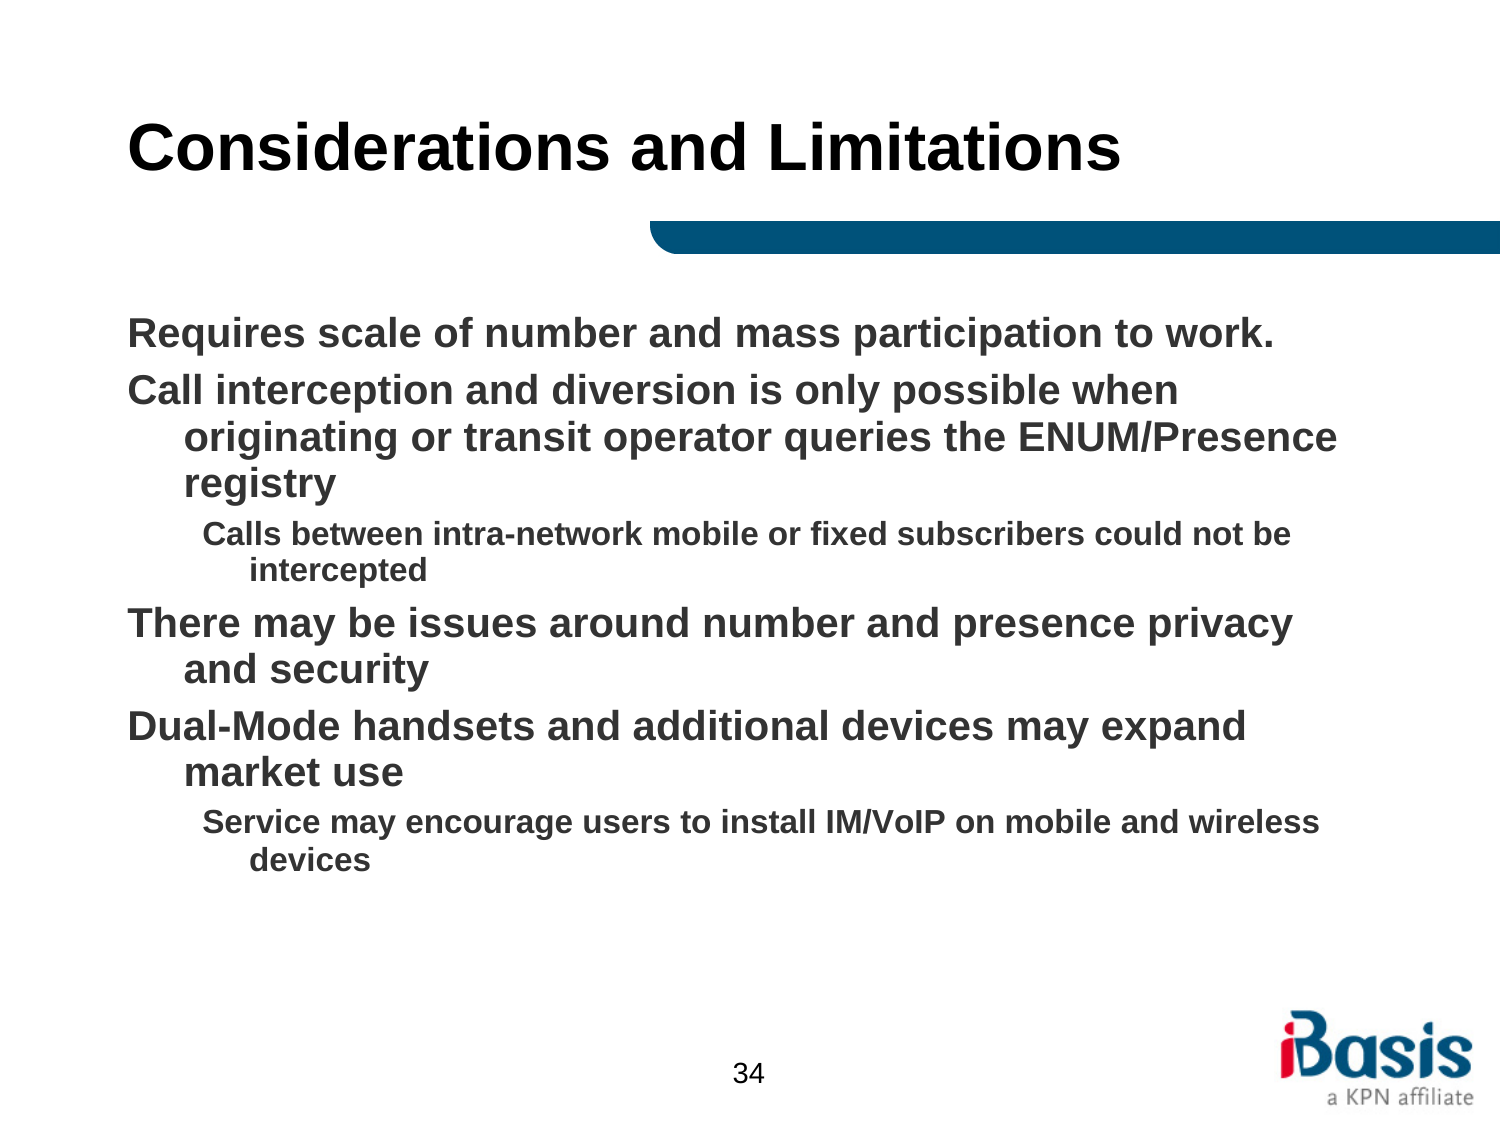

# Considerations and Limitations
Requires scale of number and mass participation to work.
Call interception and diversion is only possible when originating or transit operator queries the ENUM/Presence registry
Calls between intra-network mobile or fixed subscribers could not be intercepted
There may be issues around number and presence privacy and security
Dual-Mode handsets and additional devices may expand market use
Service may encourage users to install IM/VoIP on mobile and wireless devices